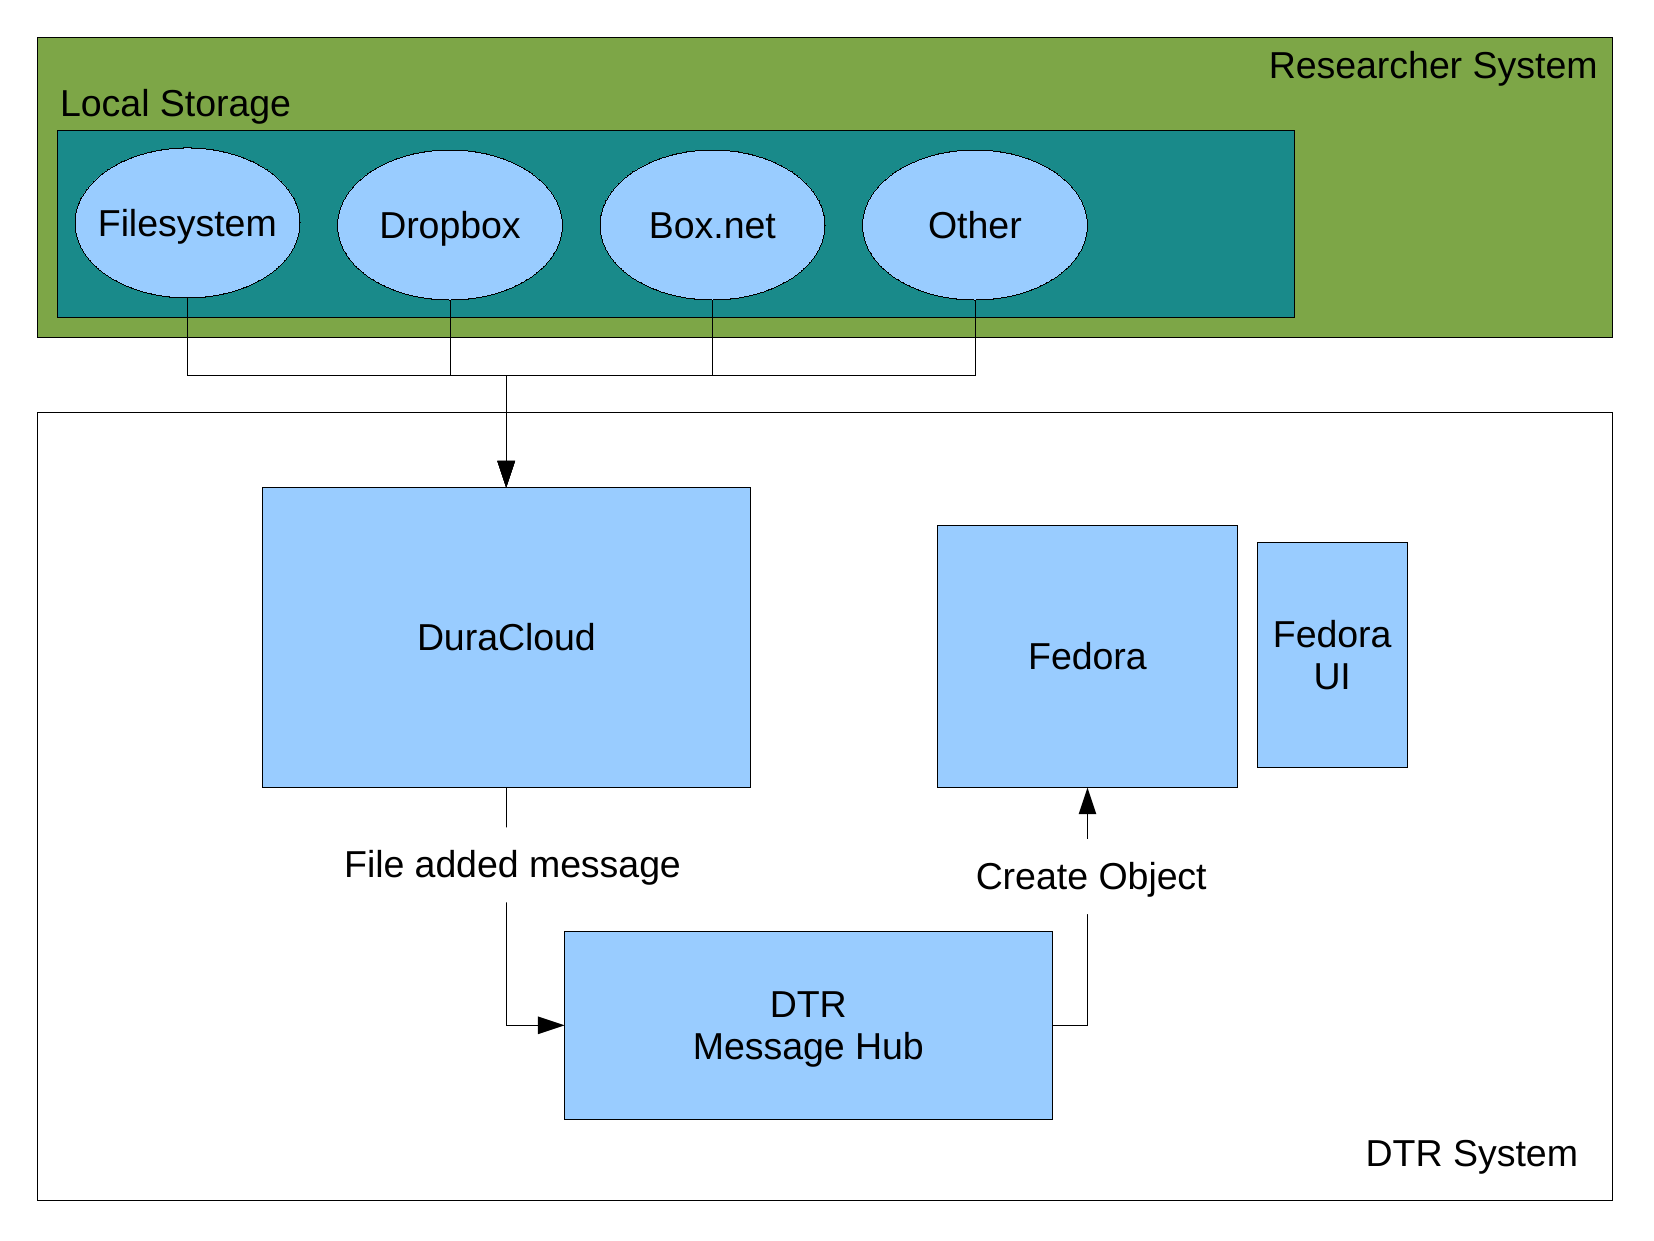

Researcher System
Local Storage
Filesystem
Dropbox
Box.net
Other
DuraCloud
Fedora
Fedora
UI
File added message
Create Object
DTR
Message Hub
DTR System